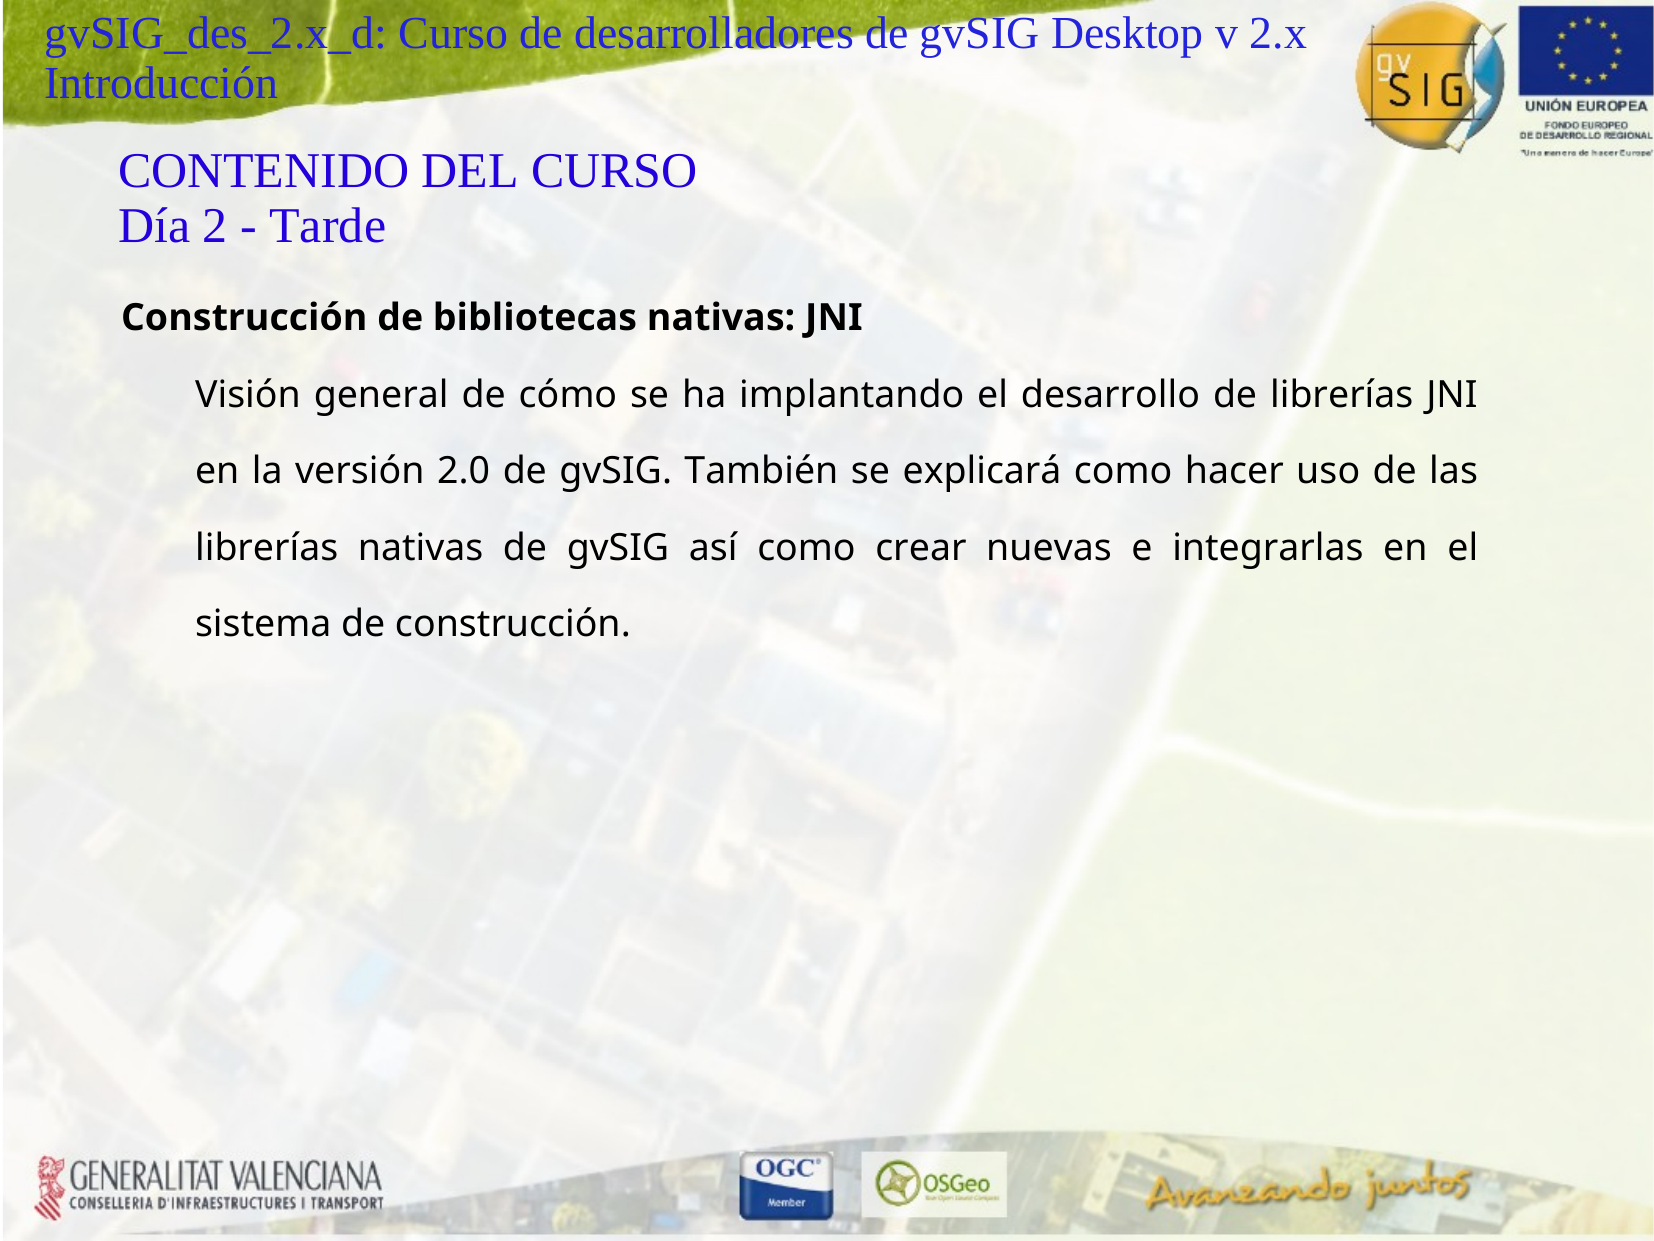

# CONTENIDO DEL CURSO Día 2 - Tarde
Construcción de bibliotecas nativas: JNI
Visión general de cómo se ha implantando el desarrollo de librerías JNI en la versión 2.0 de gvSIG. También se explicará como hacer uso de las librerías nativas de gvSIG así como crear nuevas e integrarlas en el sistema de construcción.